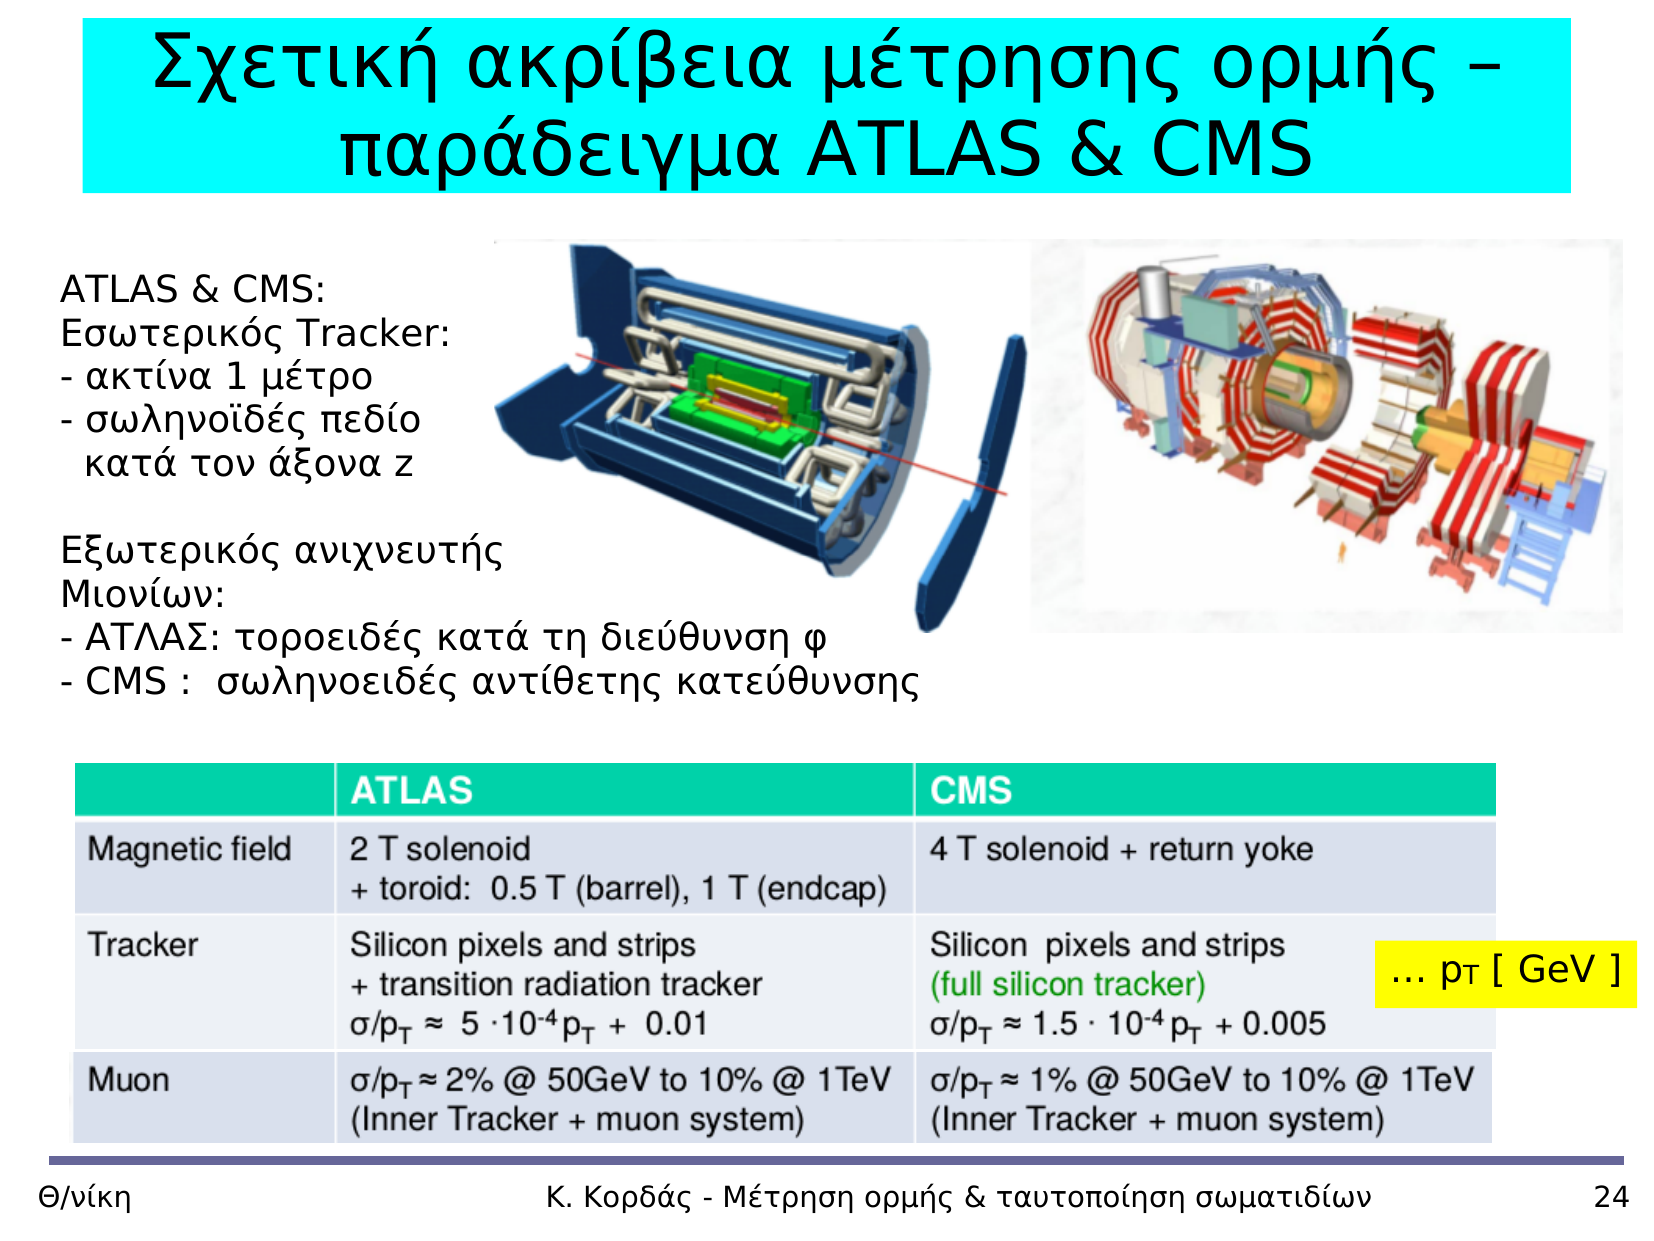

# Σχετική ακρίβεια μέτρησης ορμής – παράδειγμα ATLAS & CMS
ATLAS & CMS:
Εσωτερικός Tracker:
- ακτίνα 1 μέτρο
- σωληνοϊδές πεδίο
 κατά τον άξονα z
Εξωτερικός ανιχνευτής
Μιονίων:
- ΑΤΛΑΣ: τοροειδές κατά τη διεύθυνση φ
- CMS : σωληνοειδές αντίθετης κατεύθυνσης
… pT [ GeV ]
Θ/νίκη
Κ. Κορδάς - Μέτρηση ορμής & ταυτοποίηση σωματιδίων
24